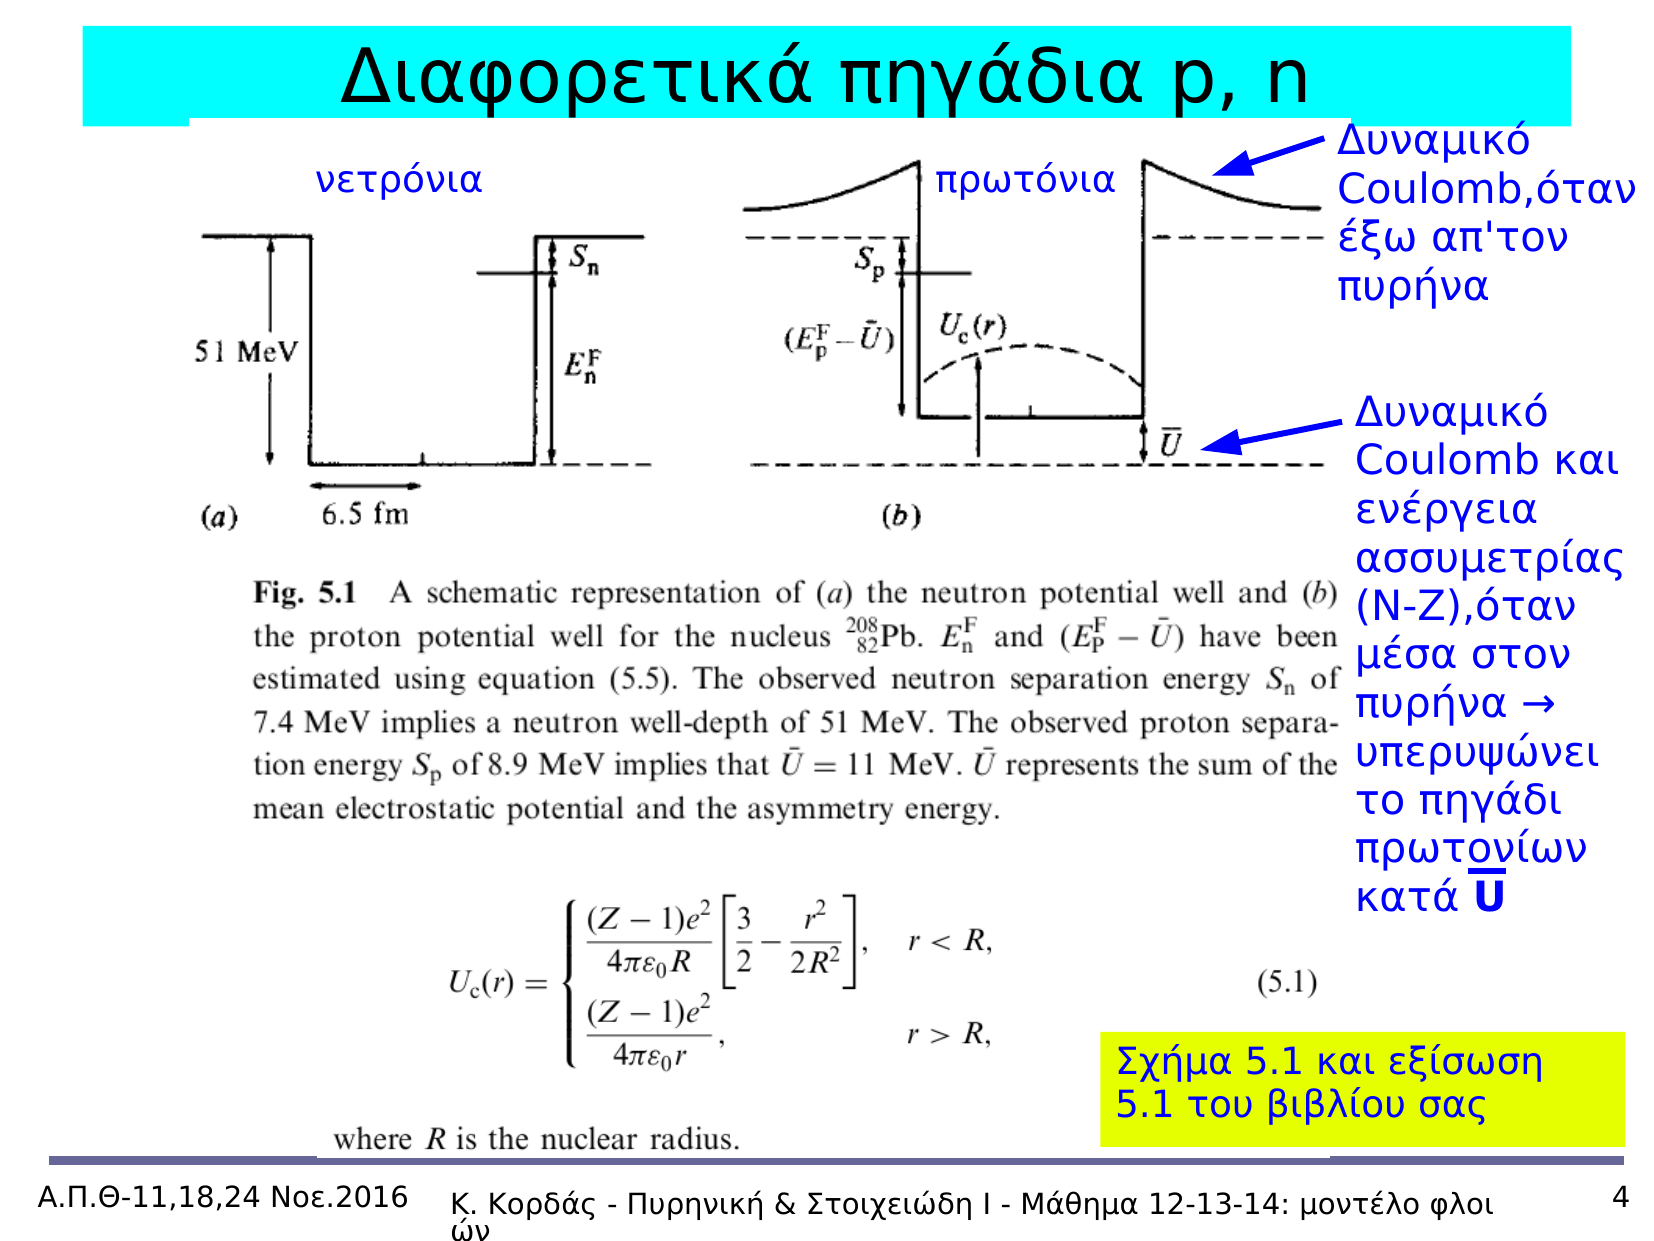

# Διαφορετικά πηγάδια p, n
Δυναμικό Coulomb,όταν έξω απ'τον πυρήνα
νετρόνια
πρωτόνια
Δυναμικό Coulomb και ενέργεια ασσυμετρίας (Ν-Ζ),όταν μέσα στον πυρήνα → υπερυψώνει το πηγάδι πρωτονίων
κατά U
Σχήμα 5.1 και εξίσωση 5.1 του βιβλίου σας
Α.Π.Θ-11,18,24 Νοε.2016
4
Κ. Κορδάς - Πυρηνική & Στοιχειώδη Ι - Μάθημα 12-13-14: μοντέλο φλοιών